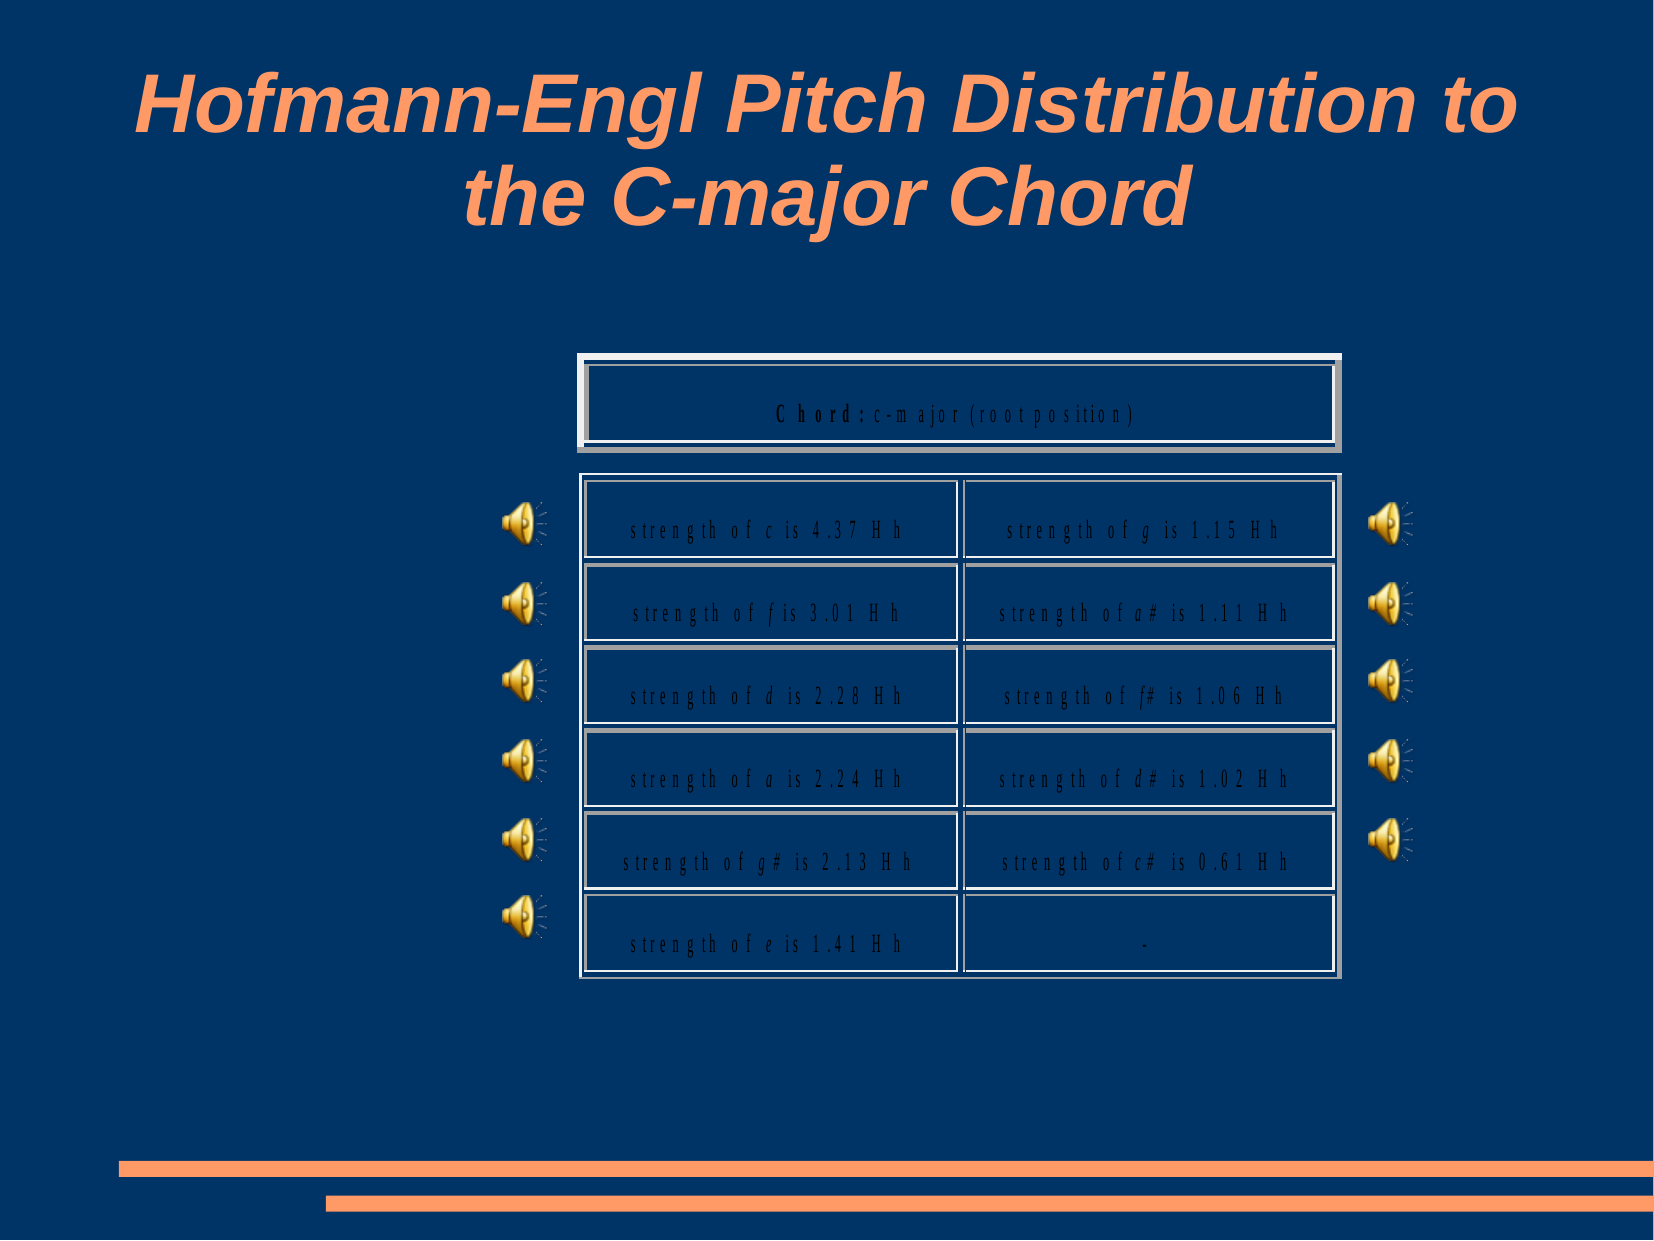

# Hofmann-Engl Pitch Distribution to the C-major Chord